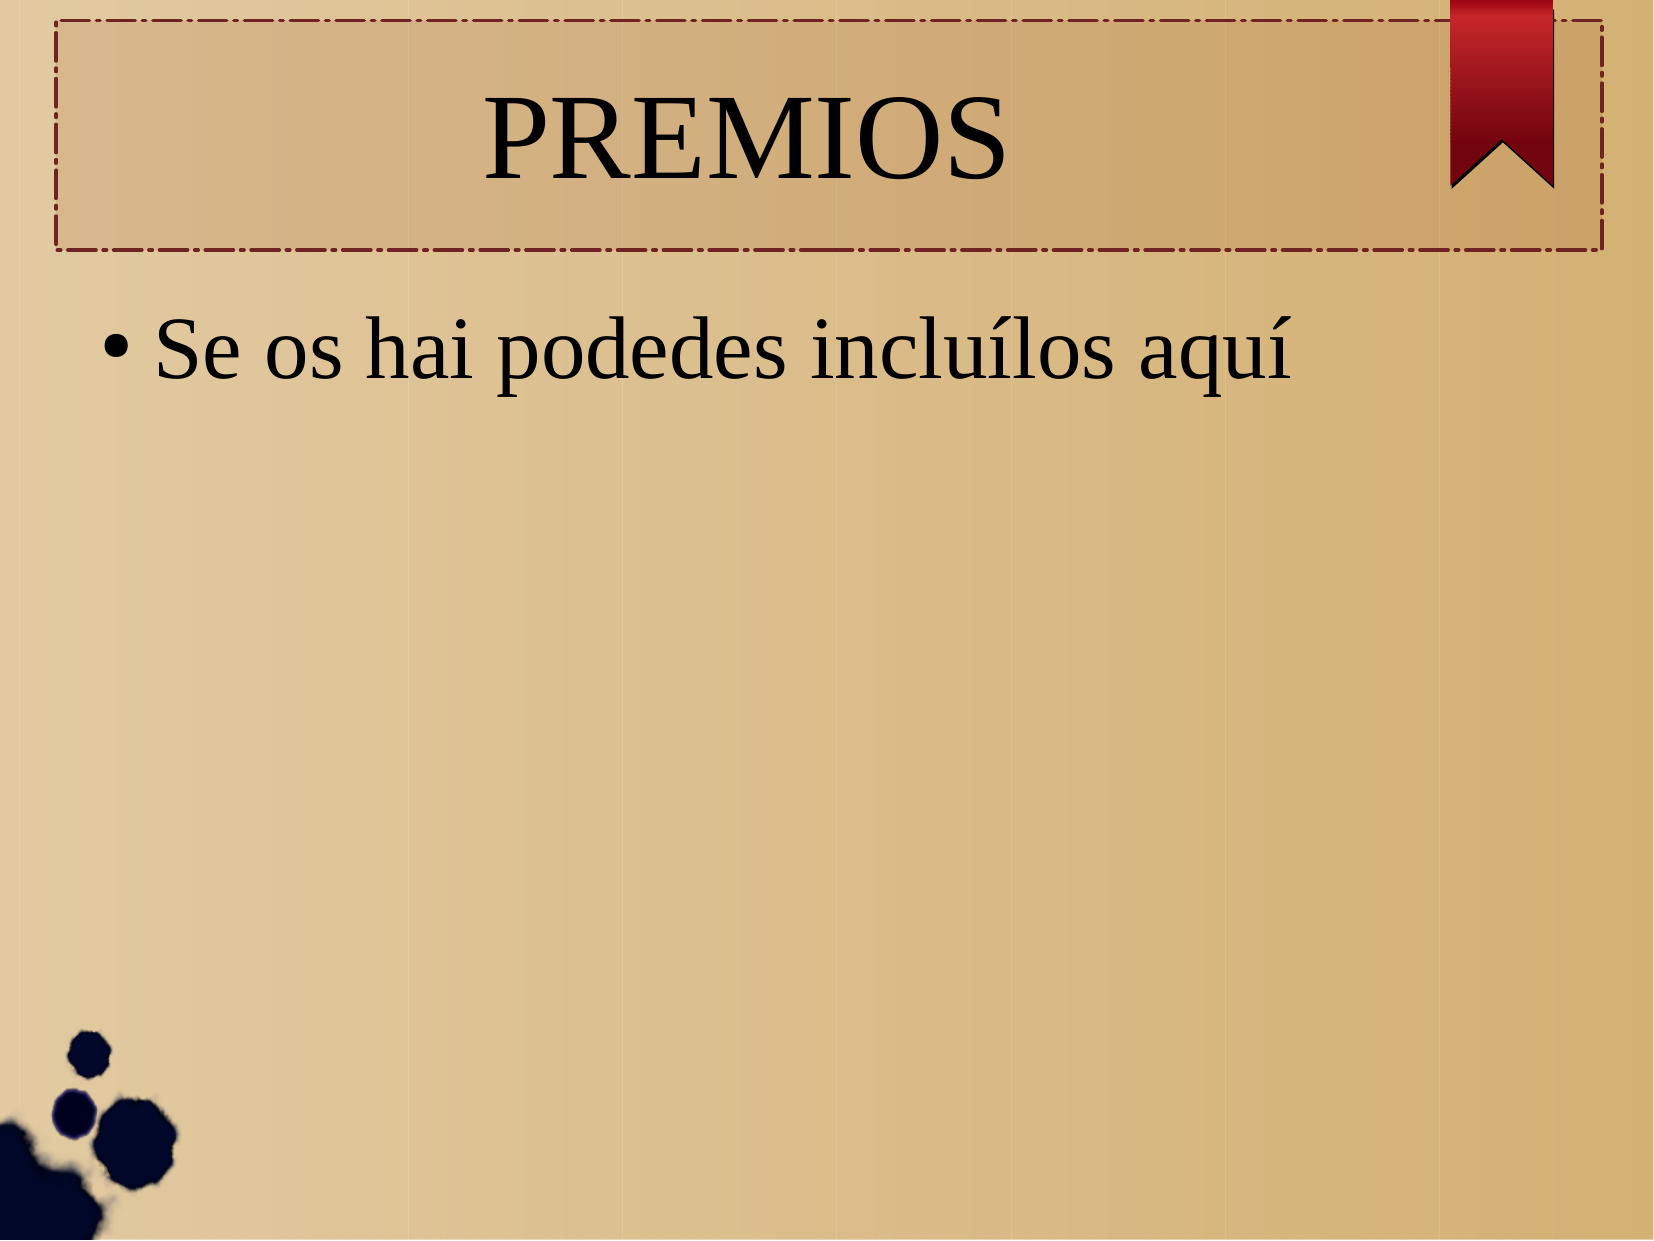

# PREMIOS
Se os hai podedes incluílos aquí